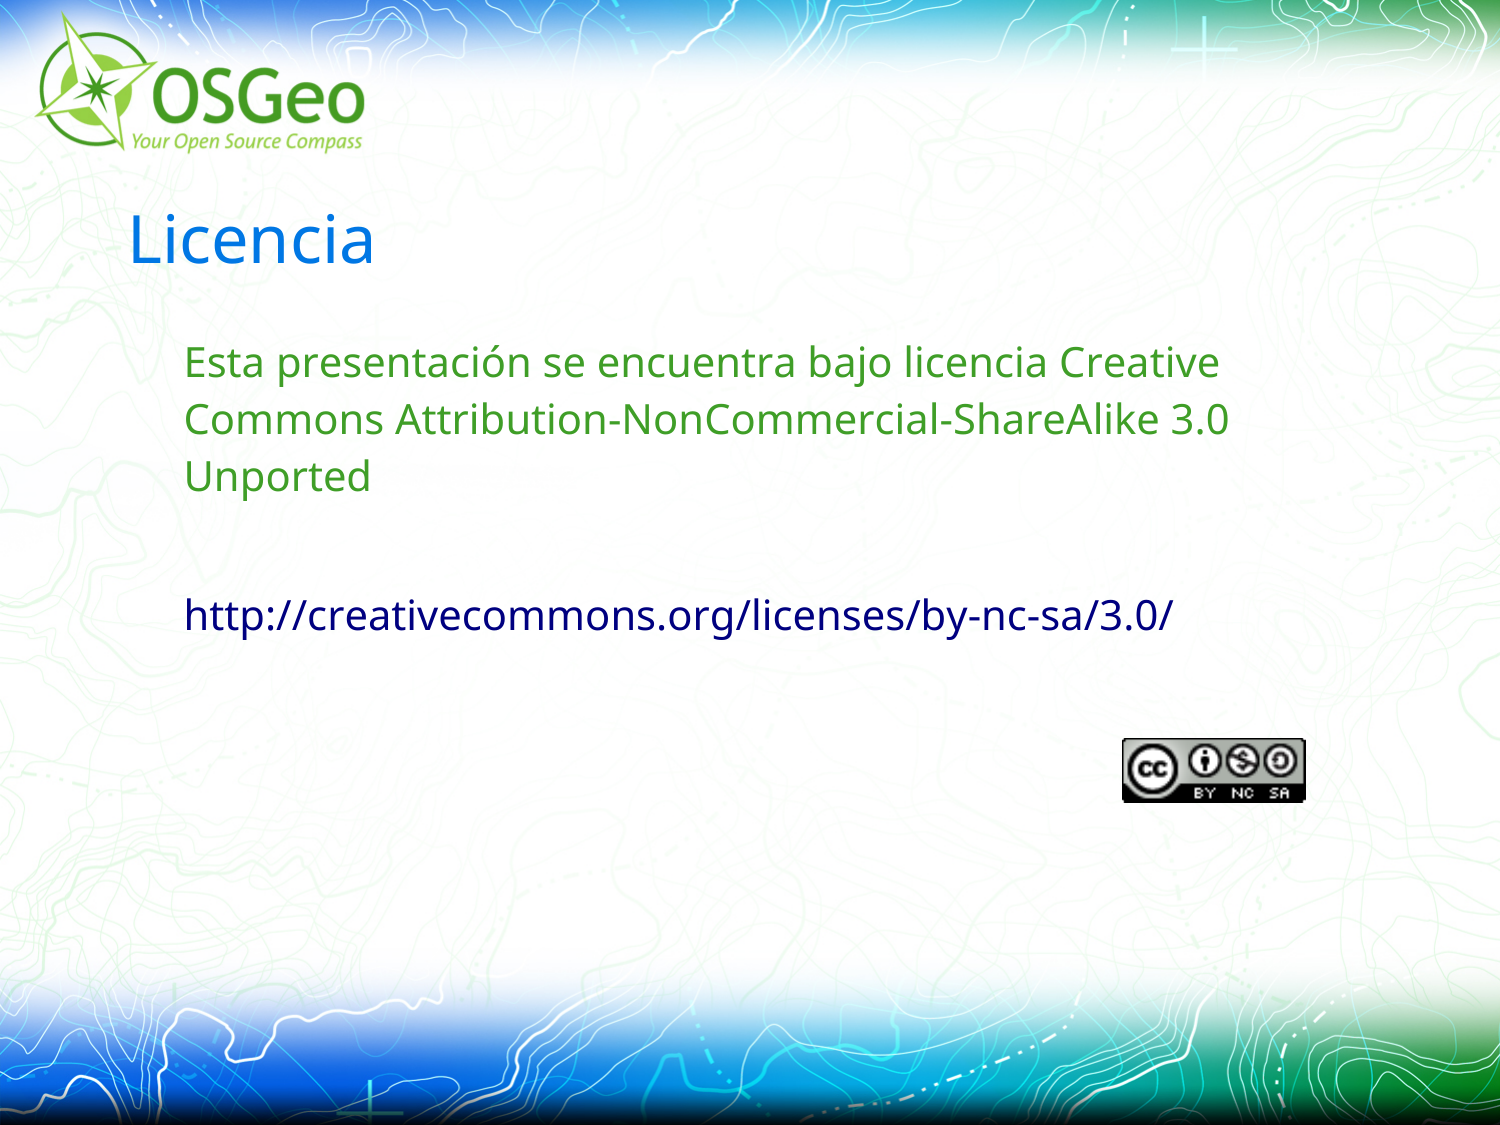

# Licencia
Esta presentación se encuentra bajo licencia Creative Commons Attribution-NonCommercial-ShareAlike 3.0 Unported
http://creativecommons.org/licenses/by-nc-sa/3.0/